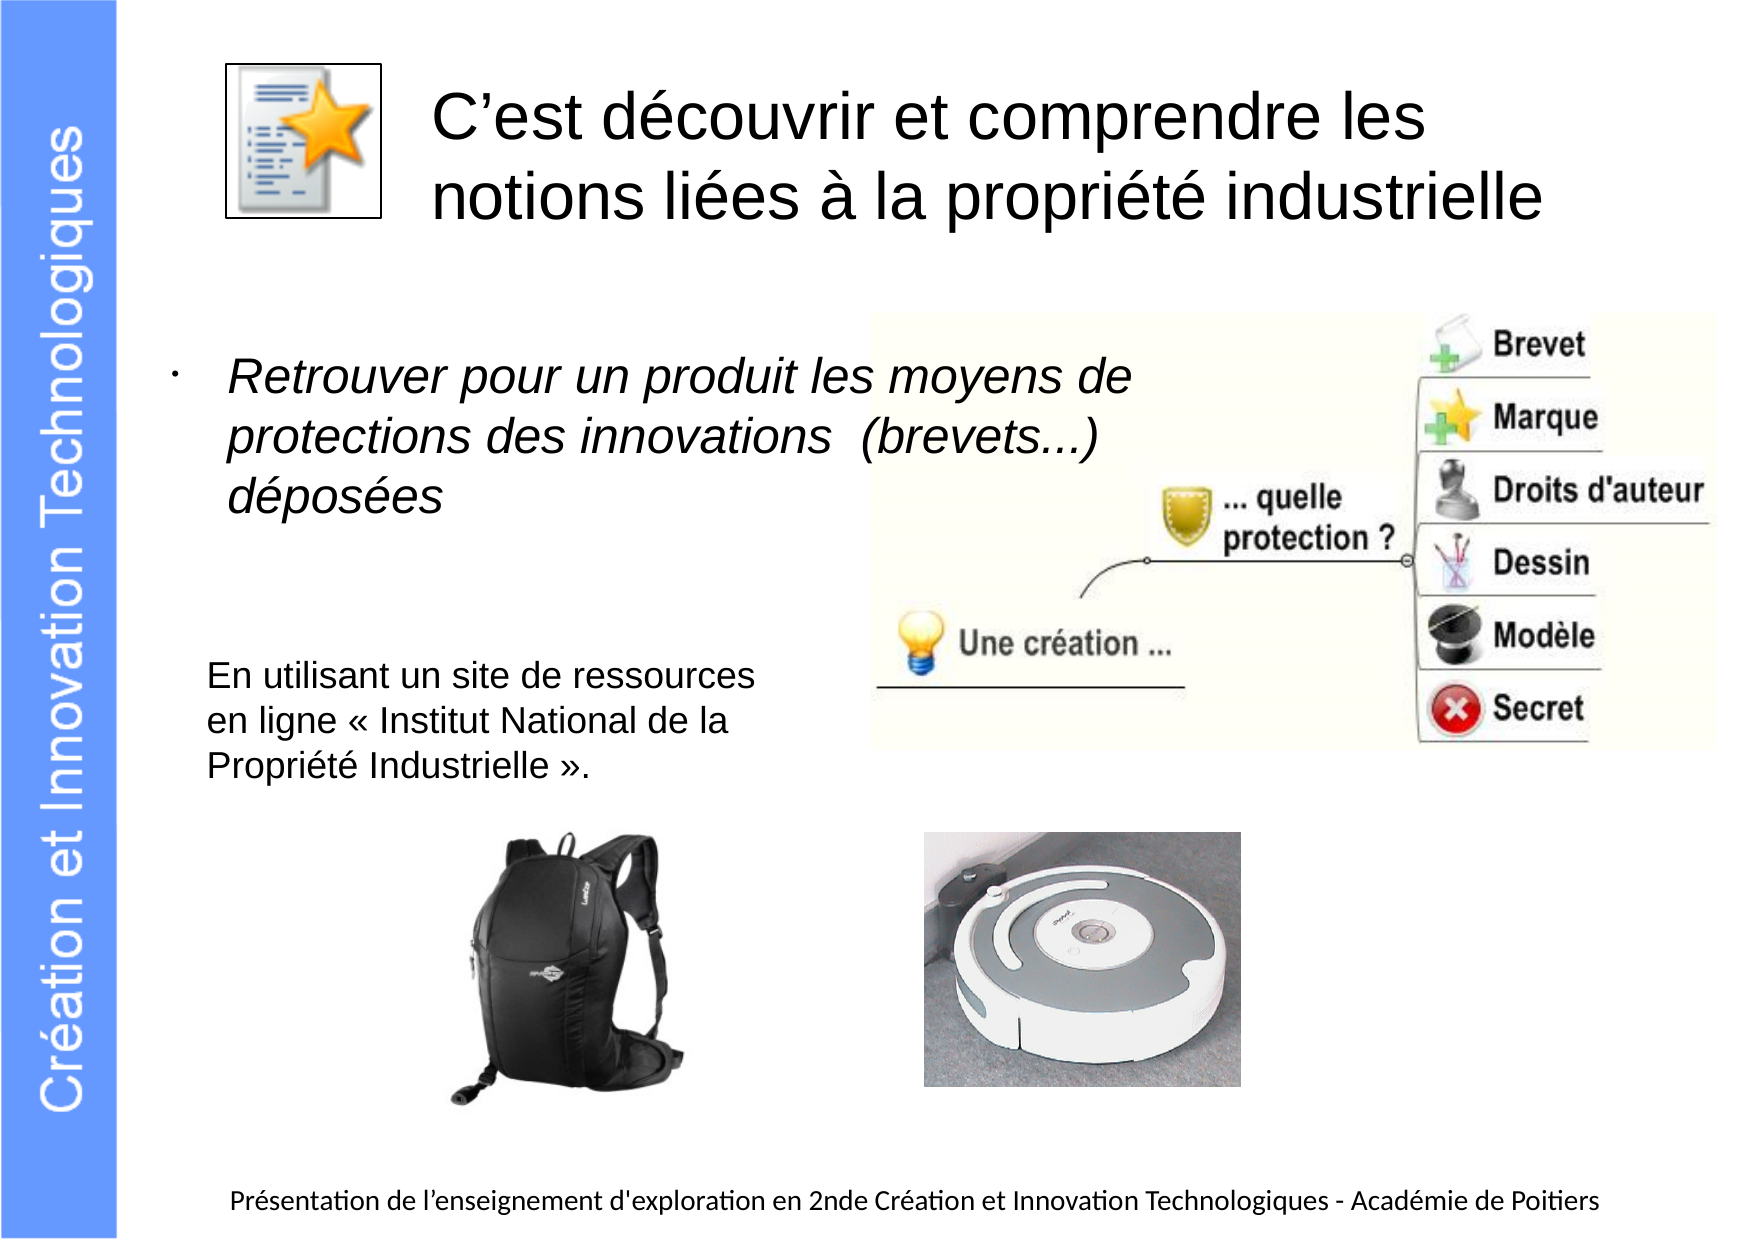

# C’est découvrir et comprendre les notions liées à la propriété industrielle
Retrouver pour un produit les moyens de protections des innovations (brevets...) déposées
En utilisant un site de ressources en ligne « Institut National de la Propriété Industrielle ».
Présentation de l’enseignement d'exploration en 2nde Création et Innovation Technologiques - Académie de Poitiers